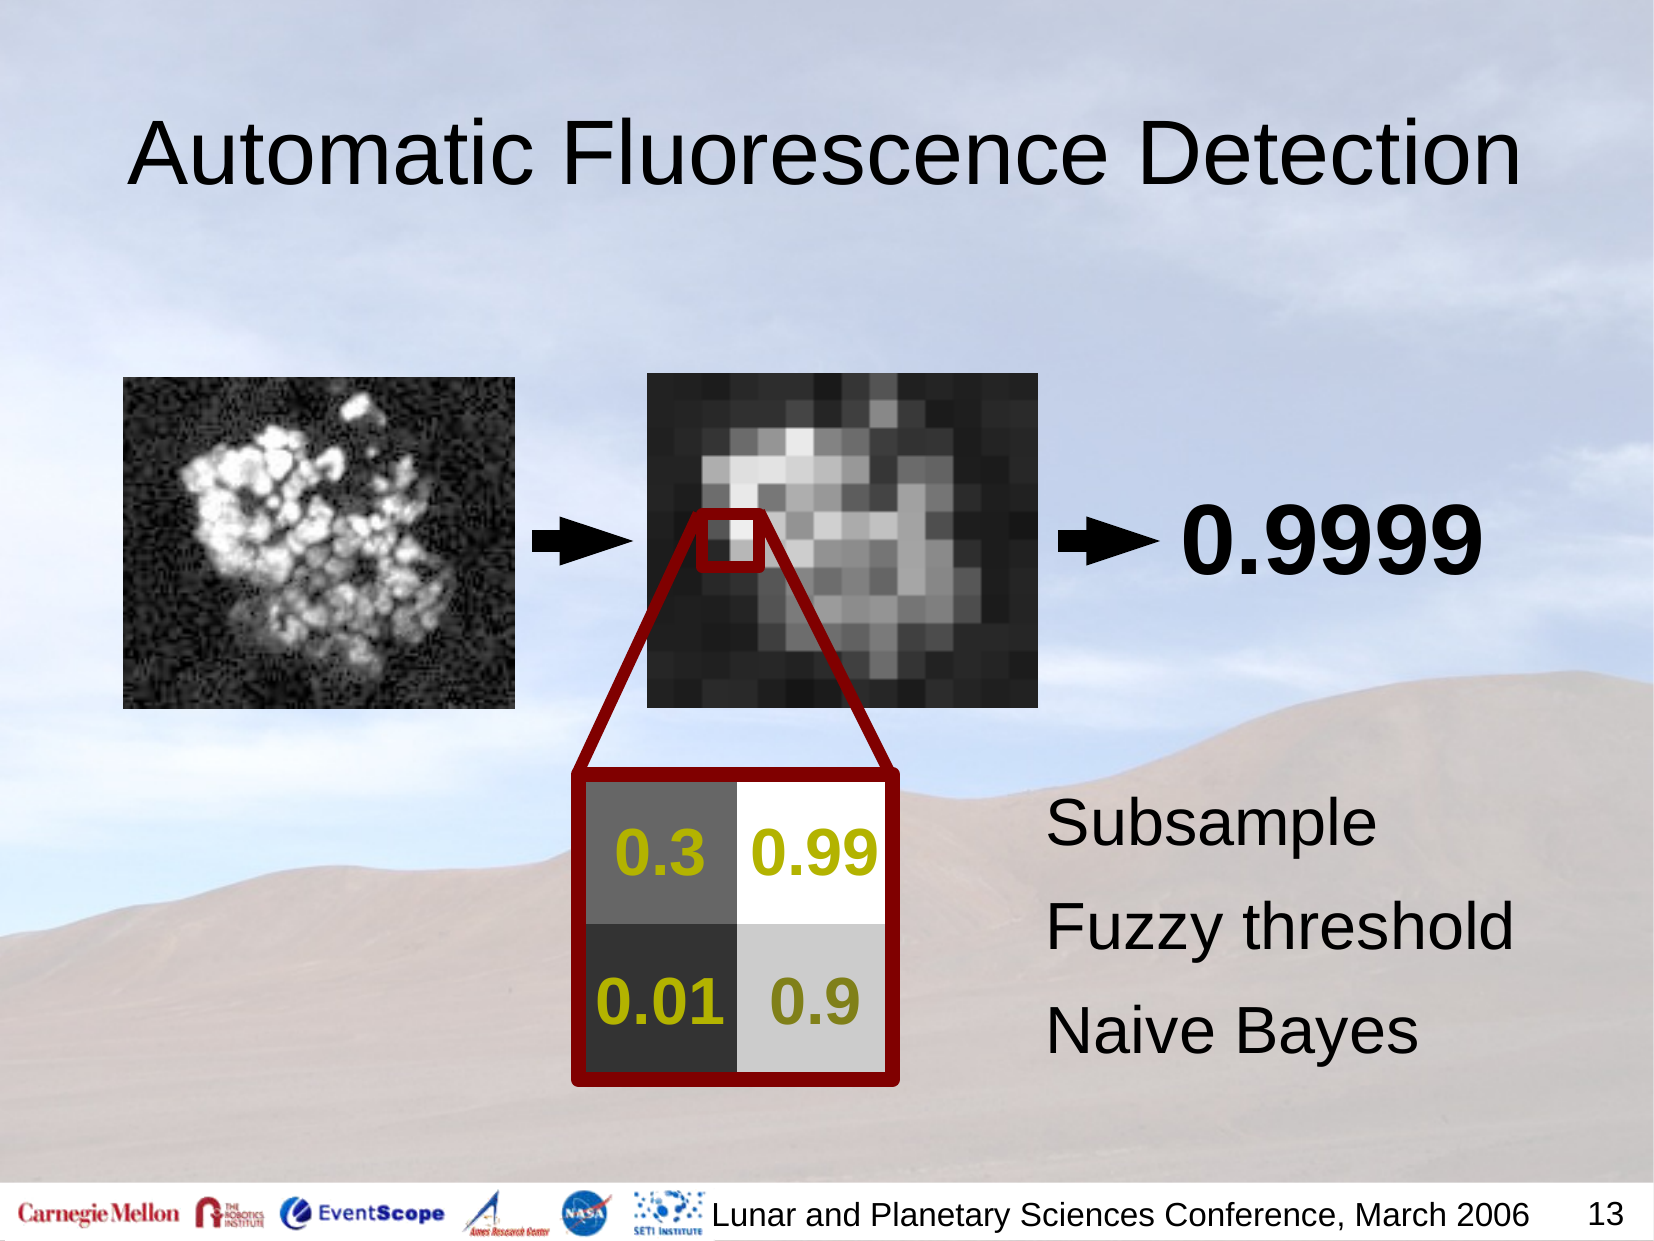

# Automatic Fluorescence Detection
0.9999
0.3
0.99
Subsample
Fuzzy threshold
Naive Bayes
0.01
0.9